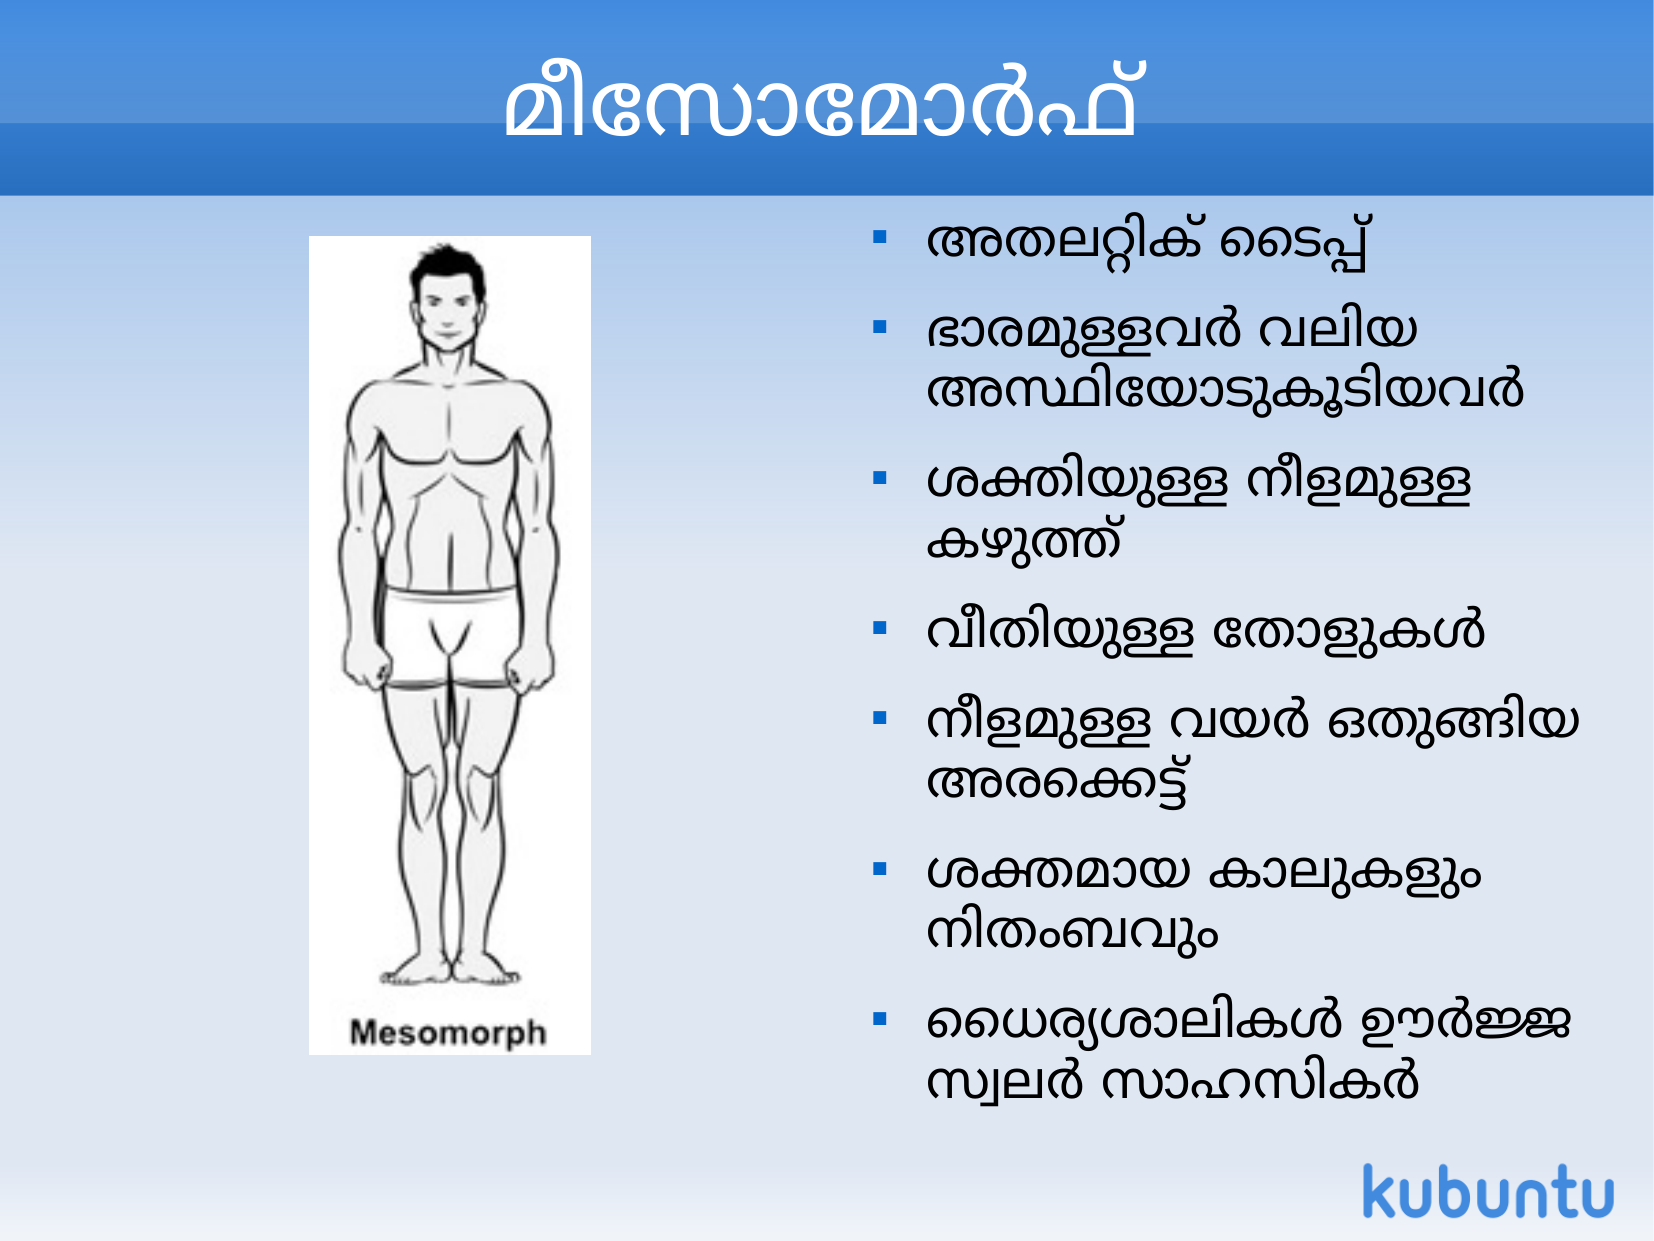

# മീസോമോര്‍ഫ്
അതലറ്റിക് ടൈപ്പ്
ഭാരമുള്ളവര്‍ വലിയ അസ്ഥിയോടുകൂടിയവര്‍
ശക്തിയുള്ള നീളമുള്ള കഴുത്ത്
വീതിയുള്ള തോളുകള്‍
നീളമുള്ള വയര്‍ ഒതുങ്ങിയ അരക്കെട്ട്
ശക്തമായ കാലുകളും നിതംബവും
ധൈര്യശാലികള്‍ ഊര്‍ജ്ജ സ്വലര്‍ സാഹസികര്‍